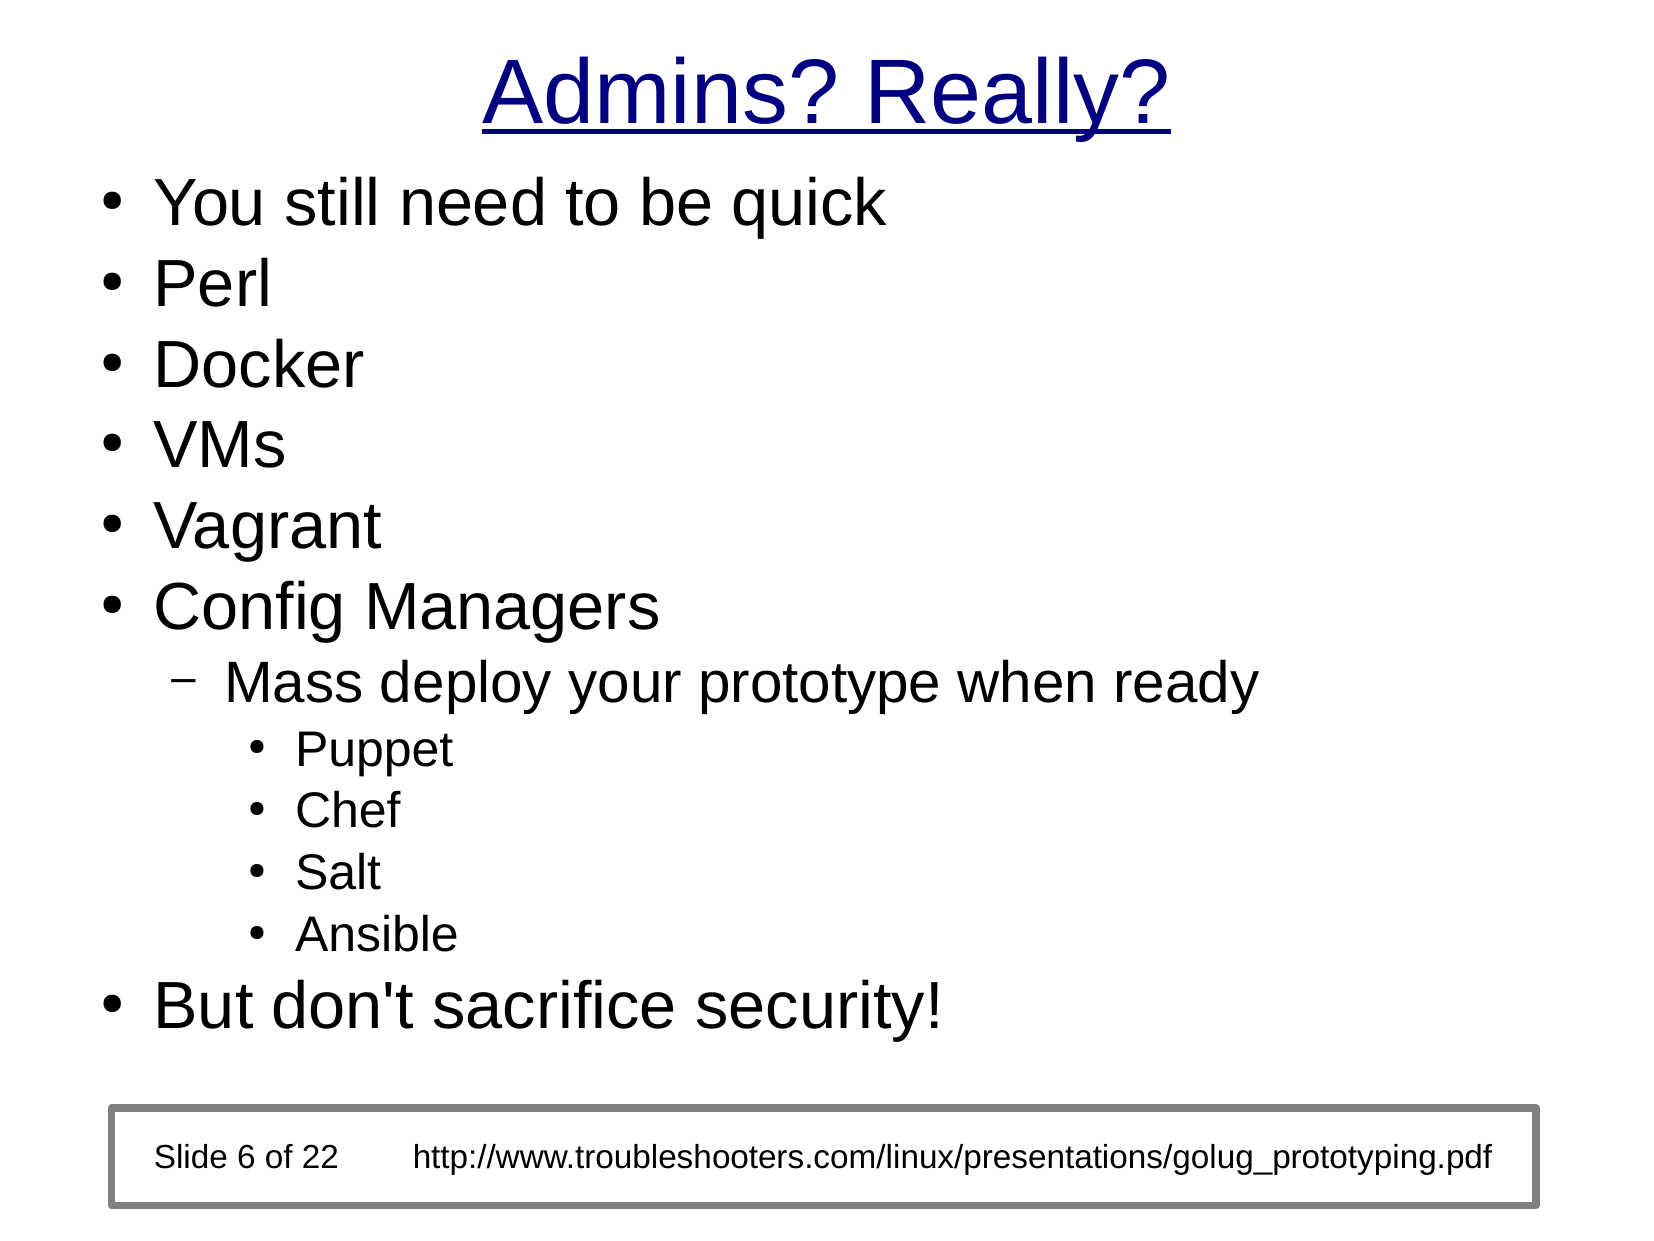

# Admins? Really?
You still need to be quick
Perl
Docker
VMs
Vagrant
Config Managers
Mass deploy your prototype when ready
Puppet
Chef
Salt
Ansible
But don't sacrifice security!
Slide of 22 http://www.troubleshooters.com/linux/presentations/golug_prototyping.pdf